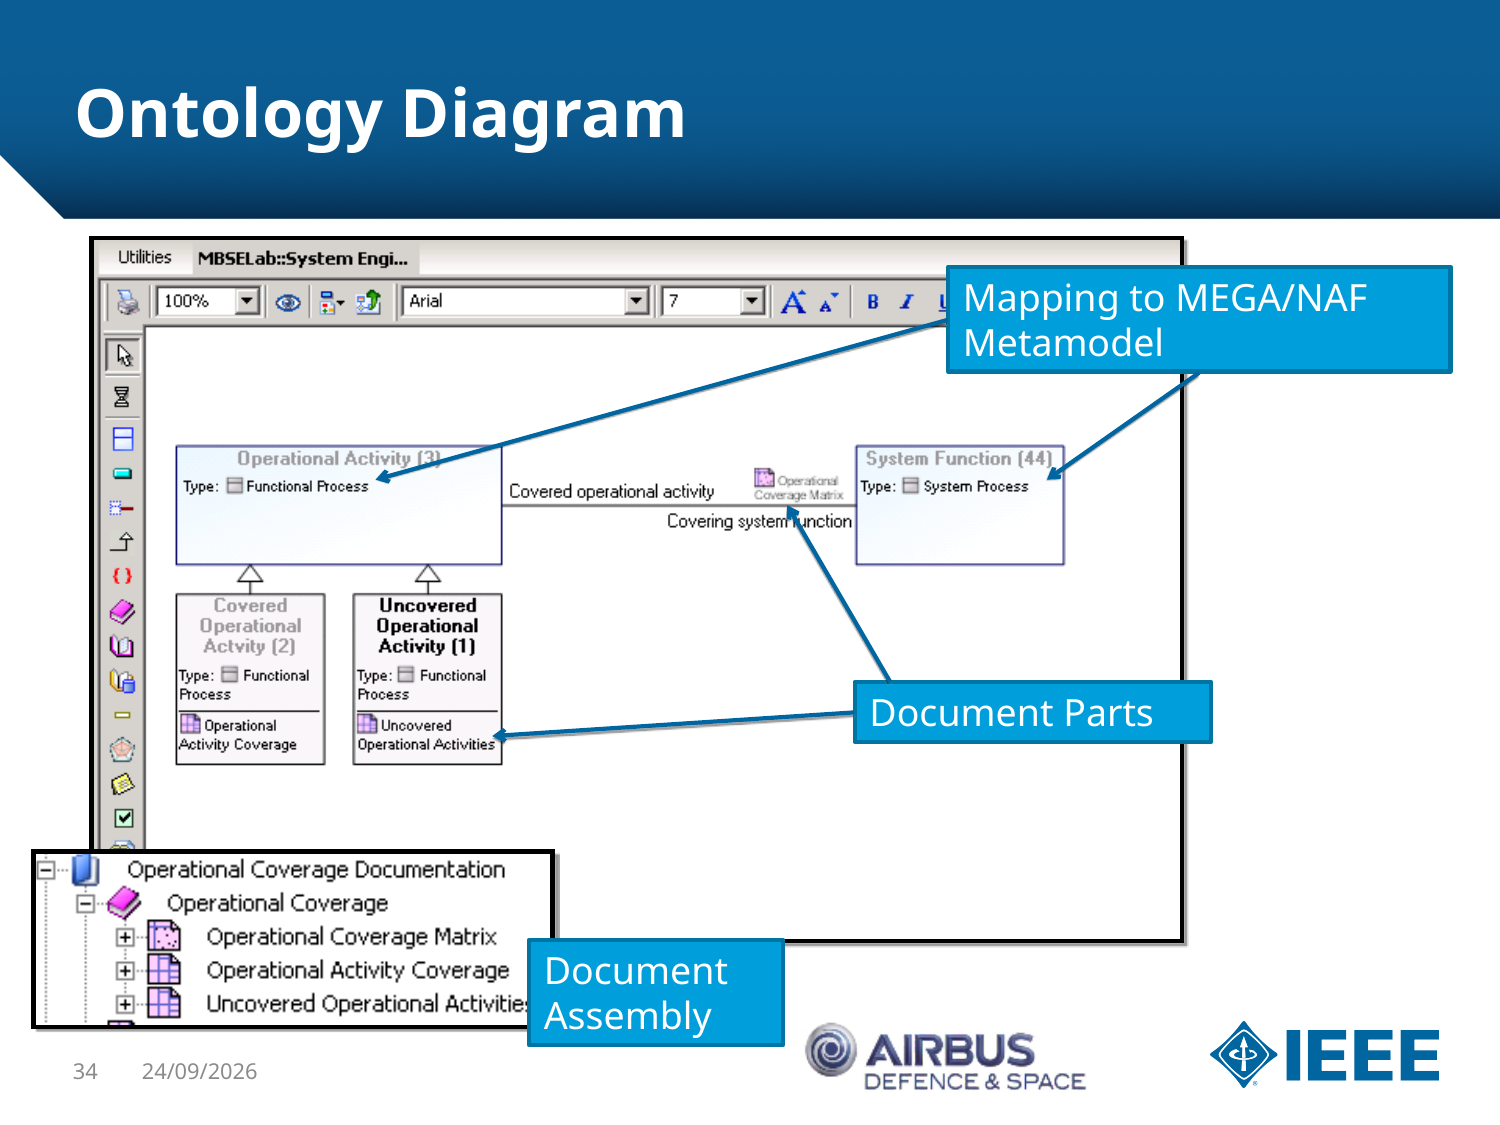

# Ontology Diagram
Mapping to MEGA/NAF Metamodel
Document Parts
Document Assembly